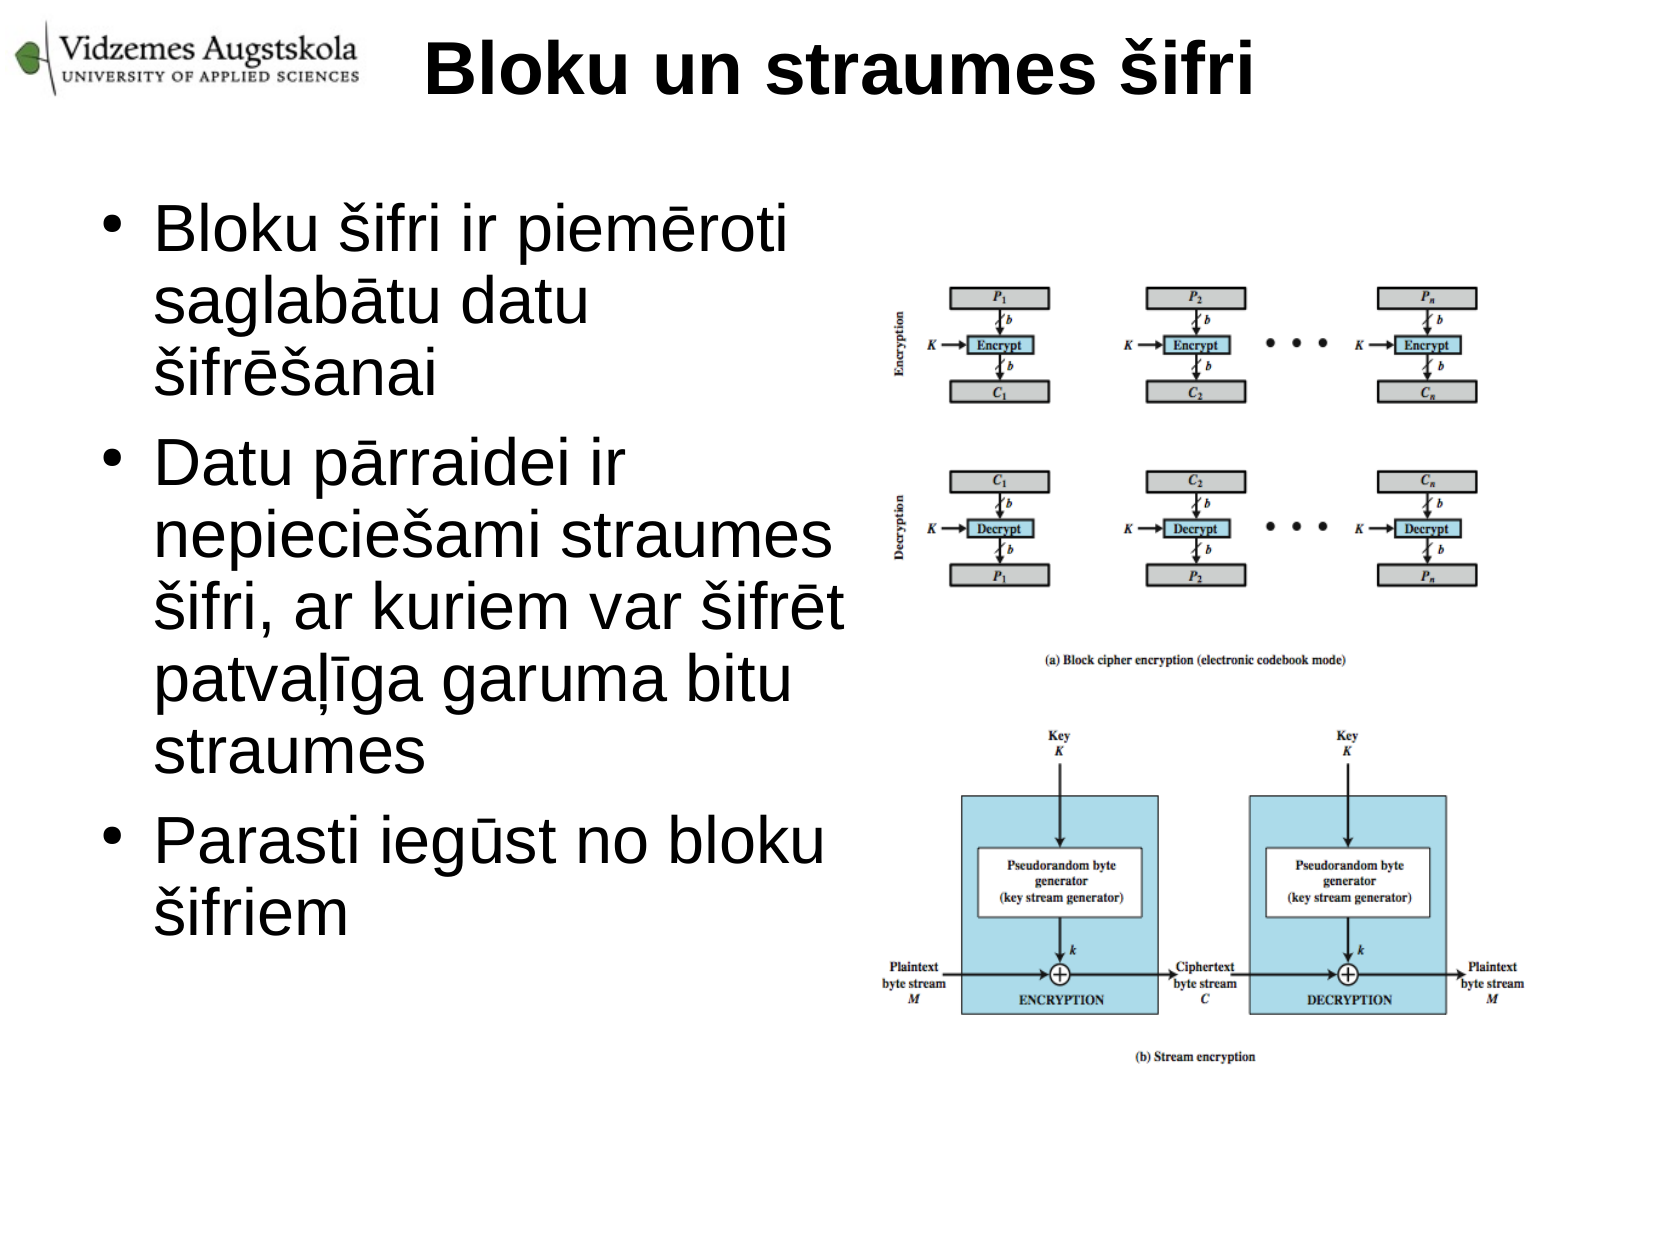

# Bloku un straumes šifri
Bloku šifri ir piemēroti saglabātu datu šifrēšanai
Datu pārraidei ir nepieciešami straumes šifri, ar kuriem var šifrēt patvaļīga garuma bitu straumes
Parasti iegūst no bloku šifriem